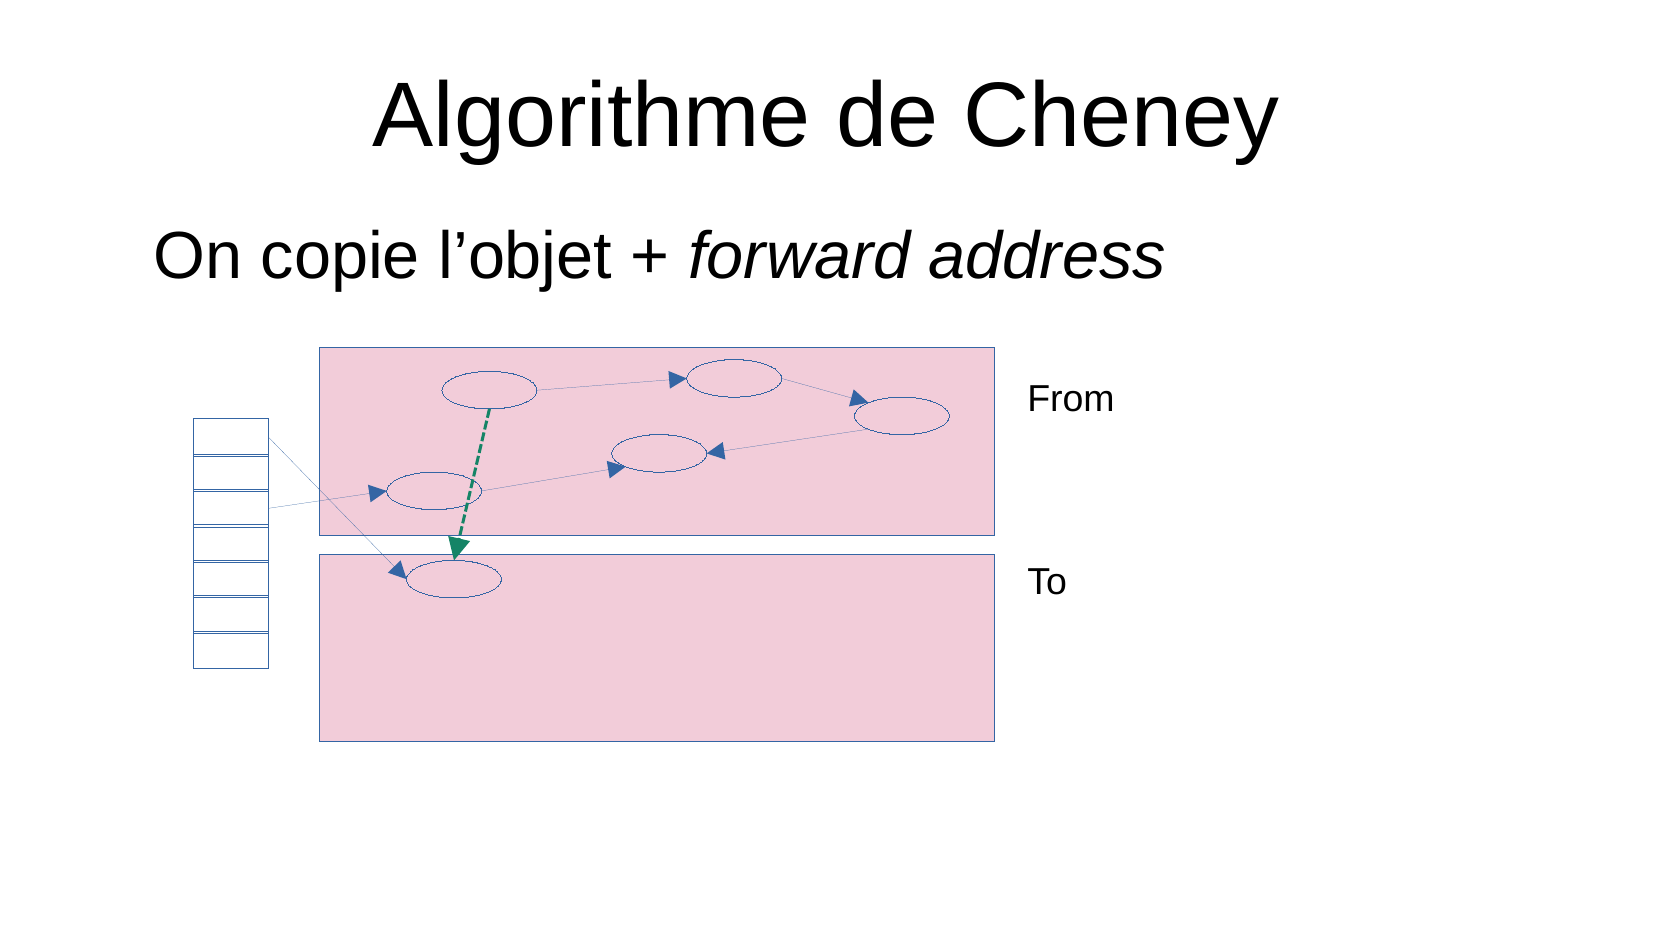

# Algorithme de Cheney
On copie l’objet + forward address
From
To